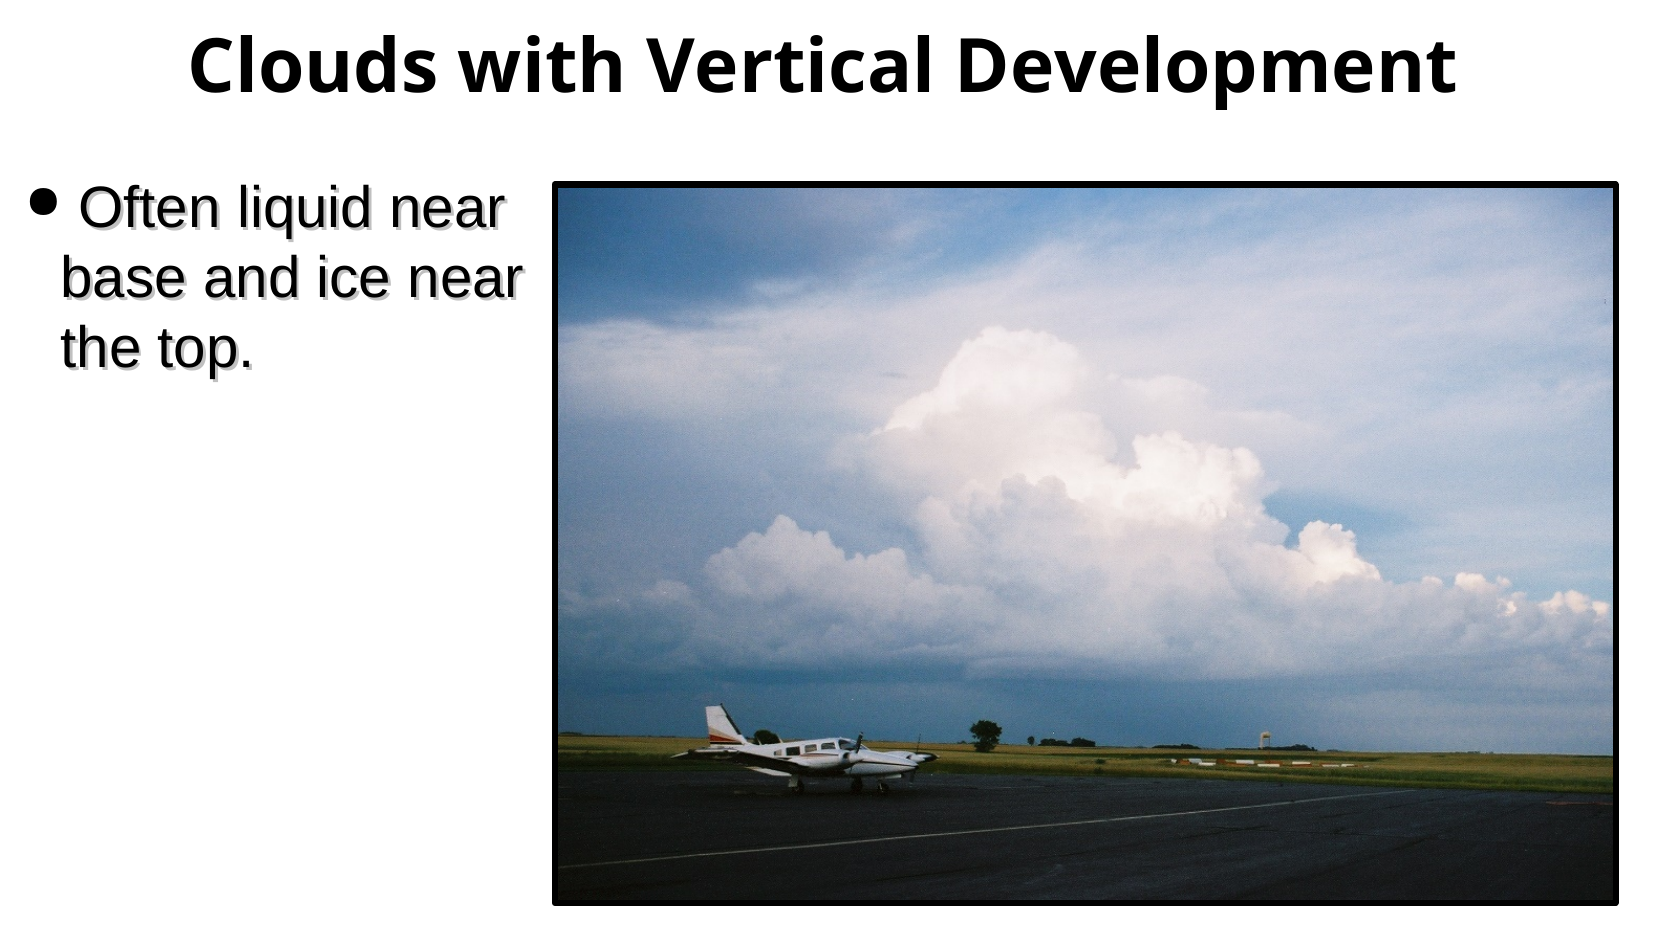

# Clouds with Vertical Development
 Often liquid near base and ice near the top.